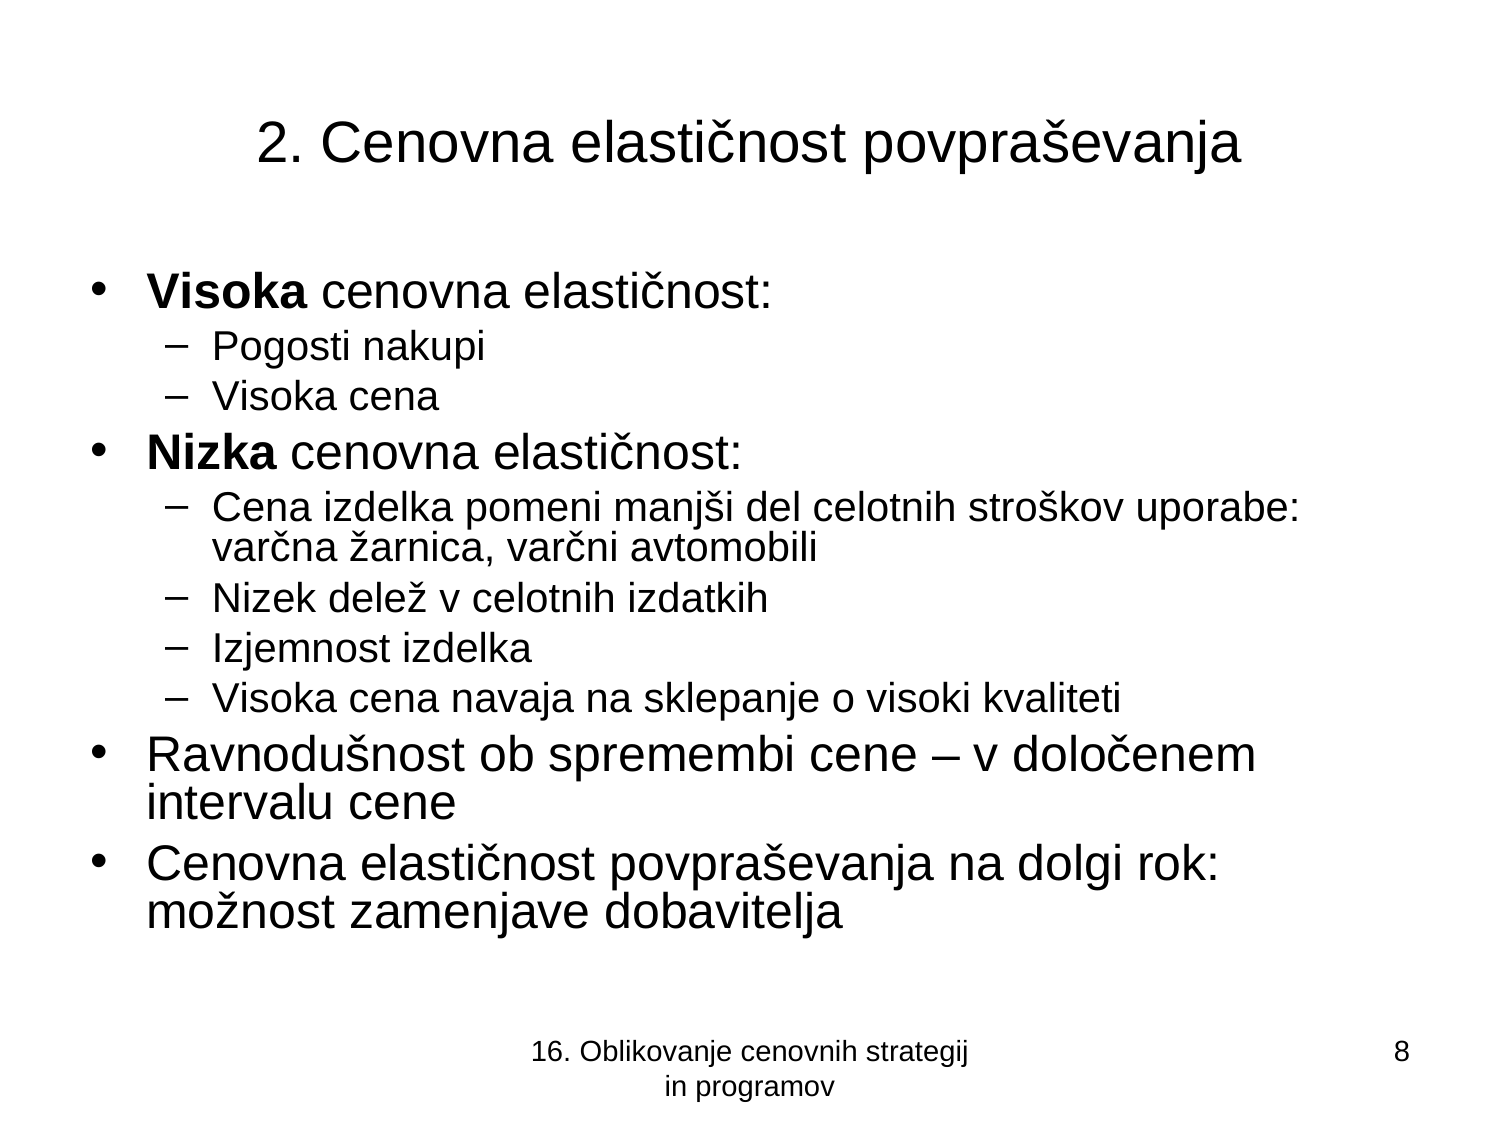

# 2. Cenovna elastičnost povpraševanja
Visoka cenovna elastičnost:
Pogosti nakupi
Visoka cena
Nizka cenovna elastičnost:
Cena izdelka pomeni manjši del celotnih stroškov uporabe: varčna žarnica, varčni avtomobili
Nizek delež v celotnih izdatkih
Izjemnost izdelka
Visoka cena navaja na sklepanje o visoki kvaliteti
Ravnodušnost ob spremembi cene – v določenem intervalu cene
Cenovna elastičnost povpraševanja na dolgi rok: možnost zamenjave dobavitelja
16. Oblikovanje cenovnih strategij in programov